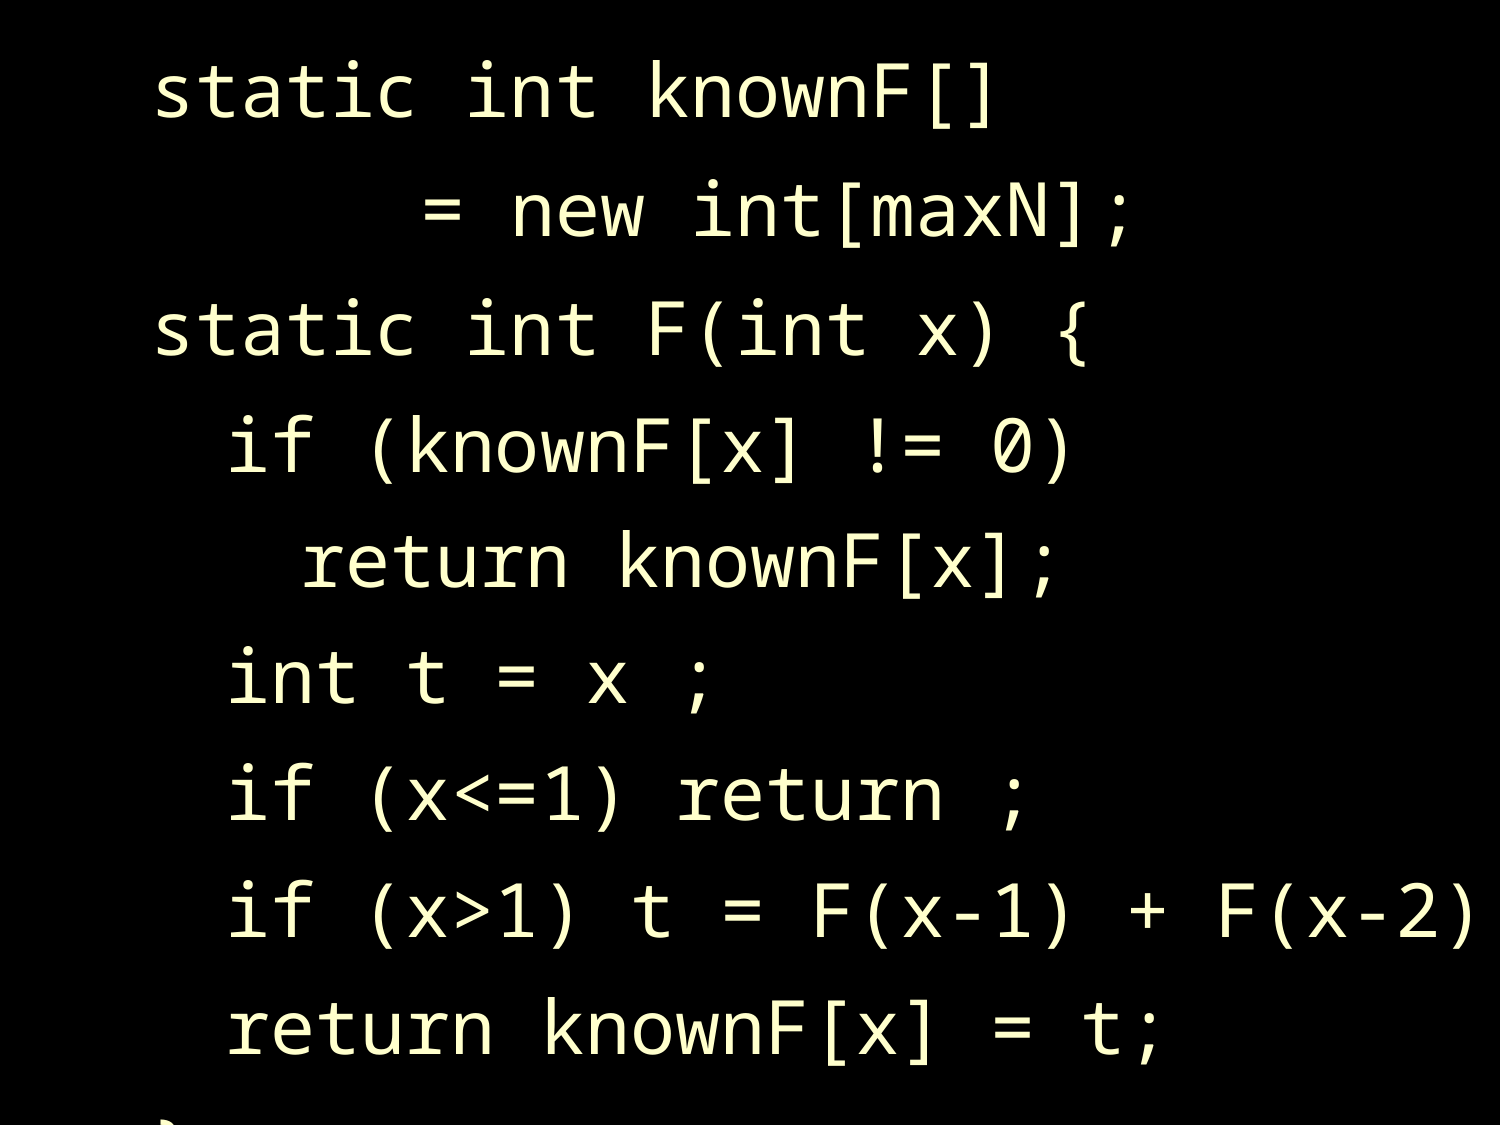

# static int knownF[]
 = new int[maxN];
static int F(int x) {
if (knownF[x] != 0)
return knownF[x];
int t = x ;
if (x<=1) return ;
if (x>1) t = F(x-1) + F(x-2);
return knownF[x] = t;
}